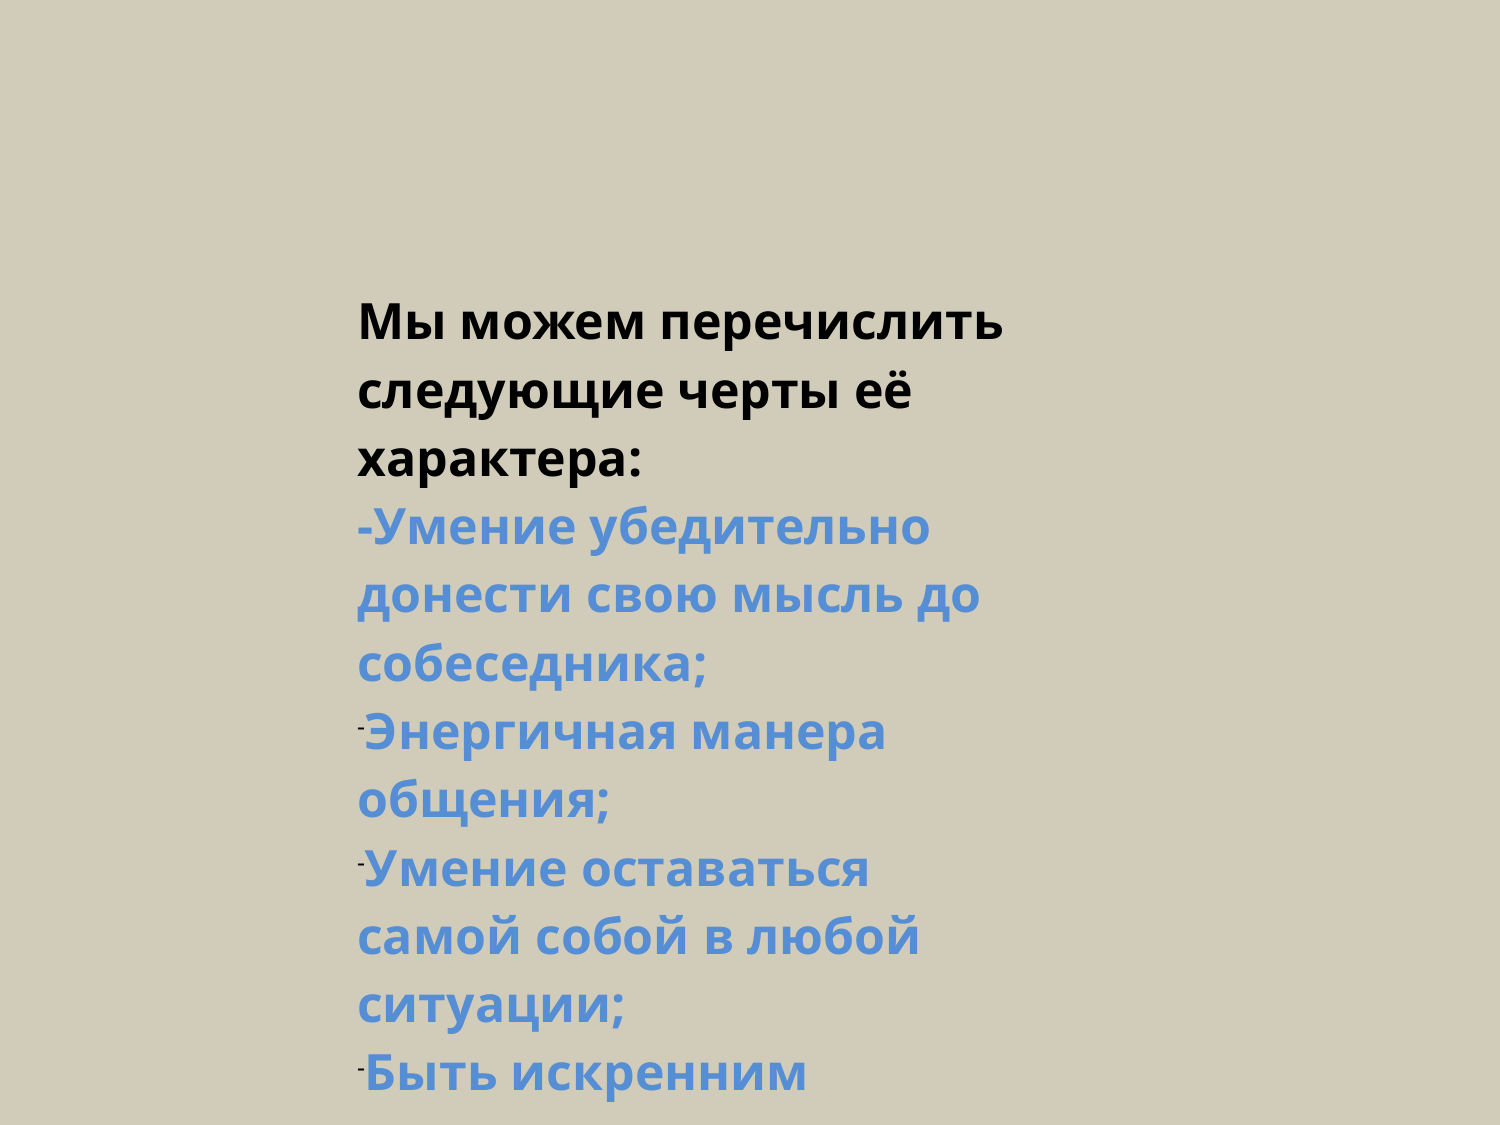

#
Мы можем перечислить следующие черты её характера:
-Умение убедительно донести свою мысль до собеседника;
Энергичная манера общения;
Умение оставаться самой собой в любой ситуации;
Быть искренним человеком в своих устремлениях;
Бескорыстное служение истине, считая себя прежде всего государственным человеком.